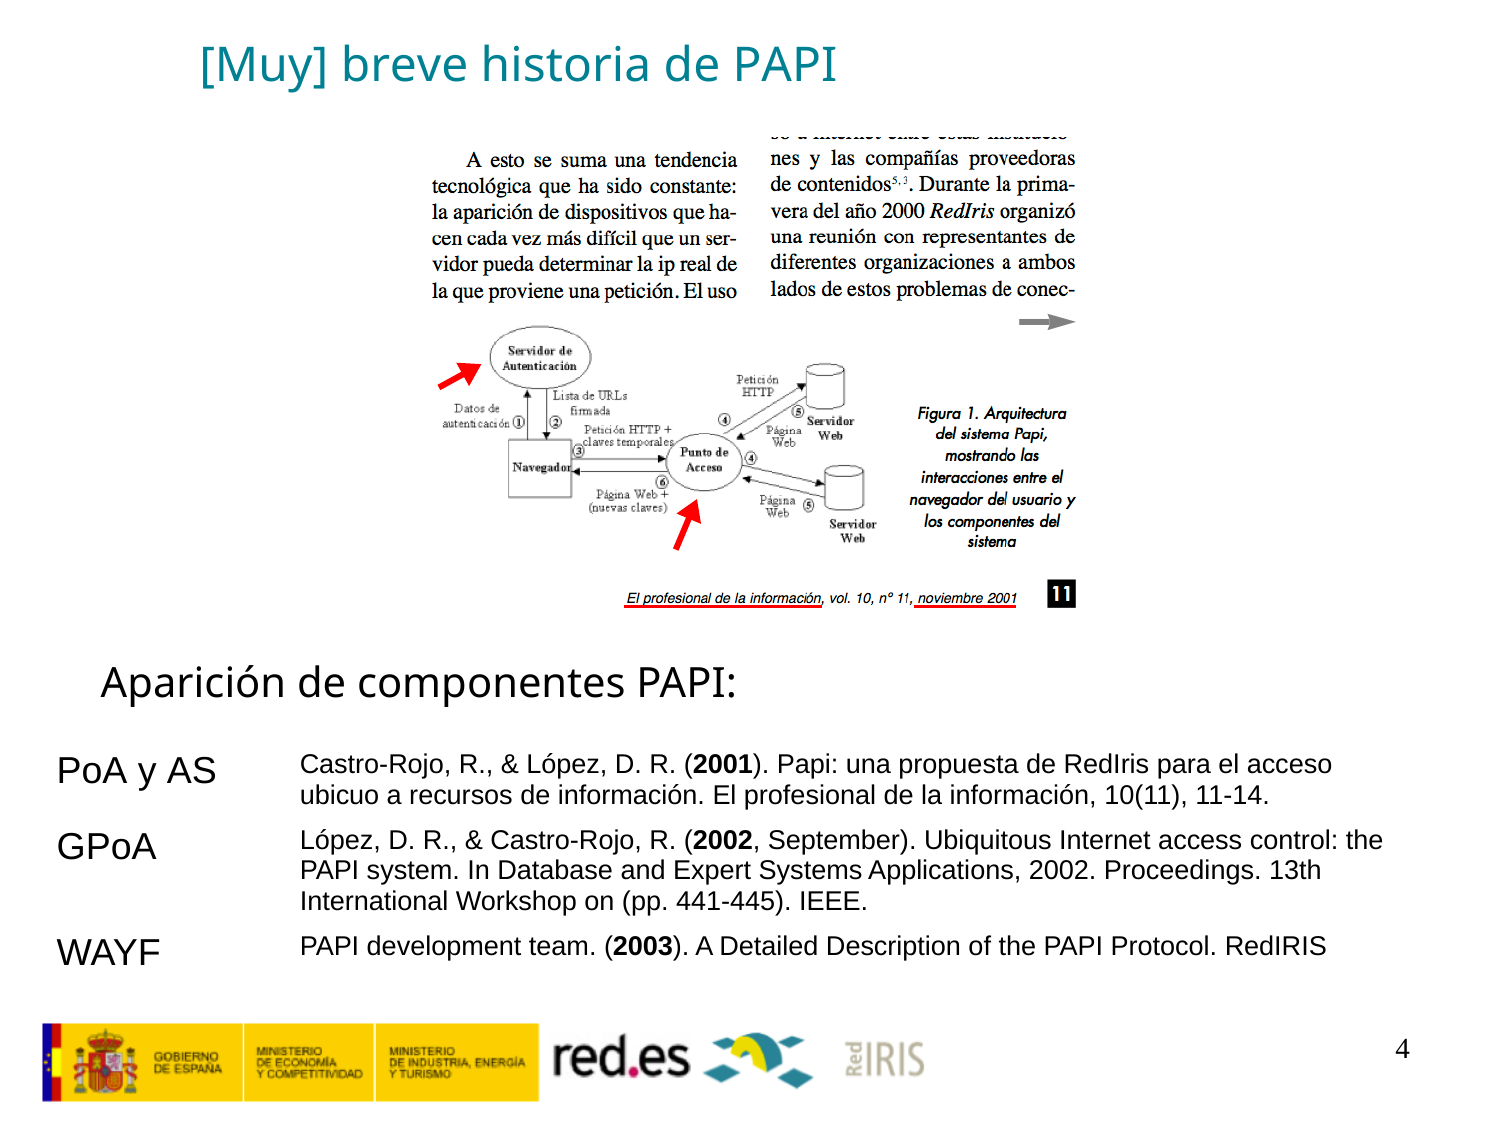

[Muy] breve historia de PAPI
Aparición de componentes PAPI:
| PoA y AS | Castro-Rojo, R., & López, D. R. (2001). Papi: una propuesta de RedIris para el acceso ubicuo a recursos de información. El profesional de la información, 10(11), 11-14. |
| --- | --- |
| GPoA | López, D. R., & Castro-Rojo, R. (2002, September). Ubiquitous Internet access control: the PAPI system. In Database and Expert Systems Applications, 2002. Proceedings. 13th International Workshop on (pp. 441-445). IEEE. |
| WAYF | PAPI development team. (2003). A Detailed Description of the PAPI Protocol. RedIRIS |
4